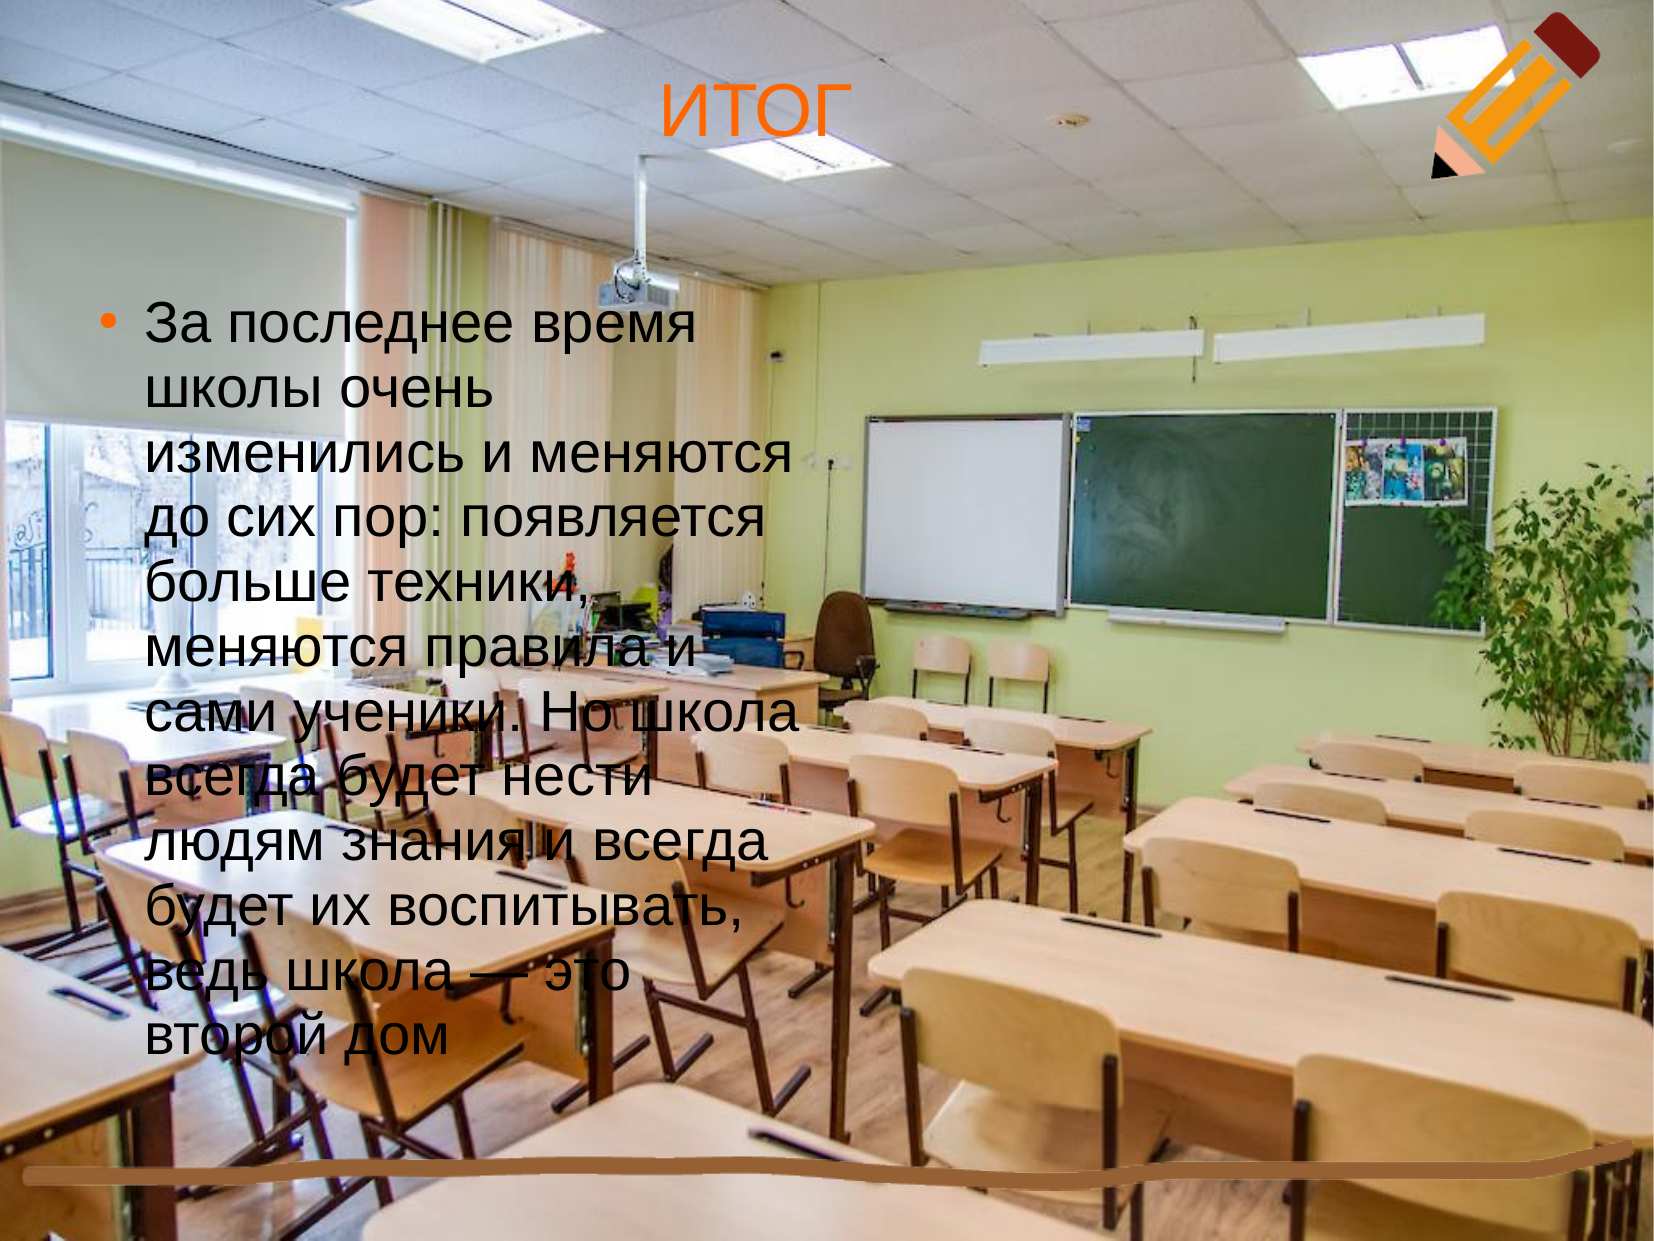

# ИТОГ
За последнее время школы очень изменились и меняются до сих пор: появляется больше техники, меняются правила и сами ученики. Но школа всегда будет нести людям знания и всегда будет их воспитывать, ведь школа — это второй дом